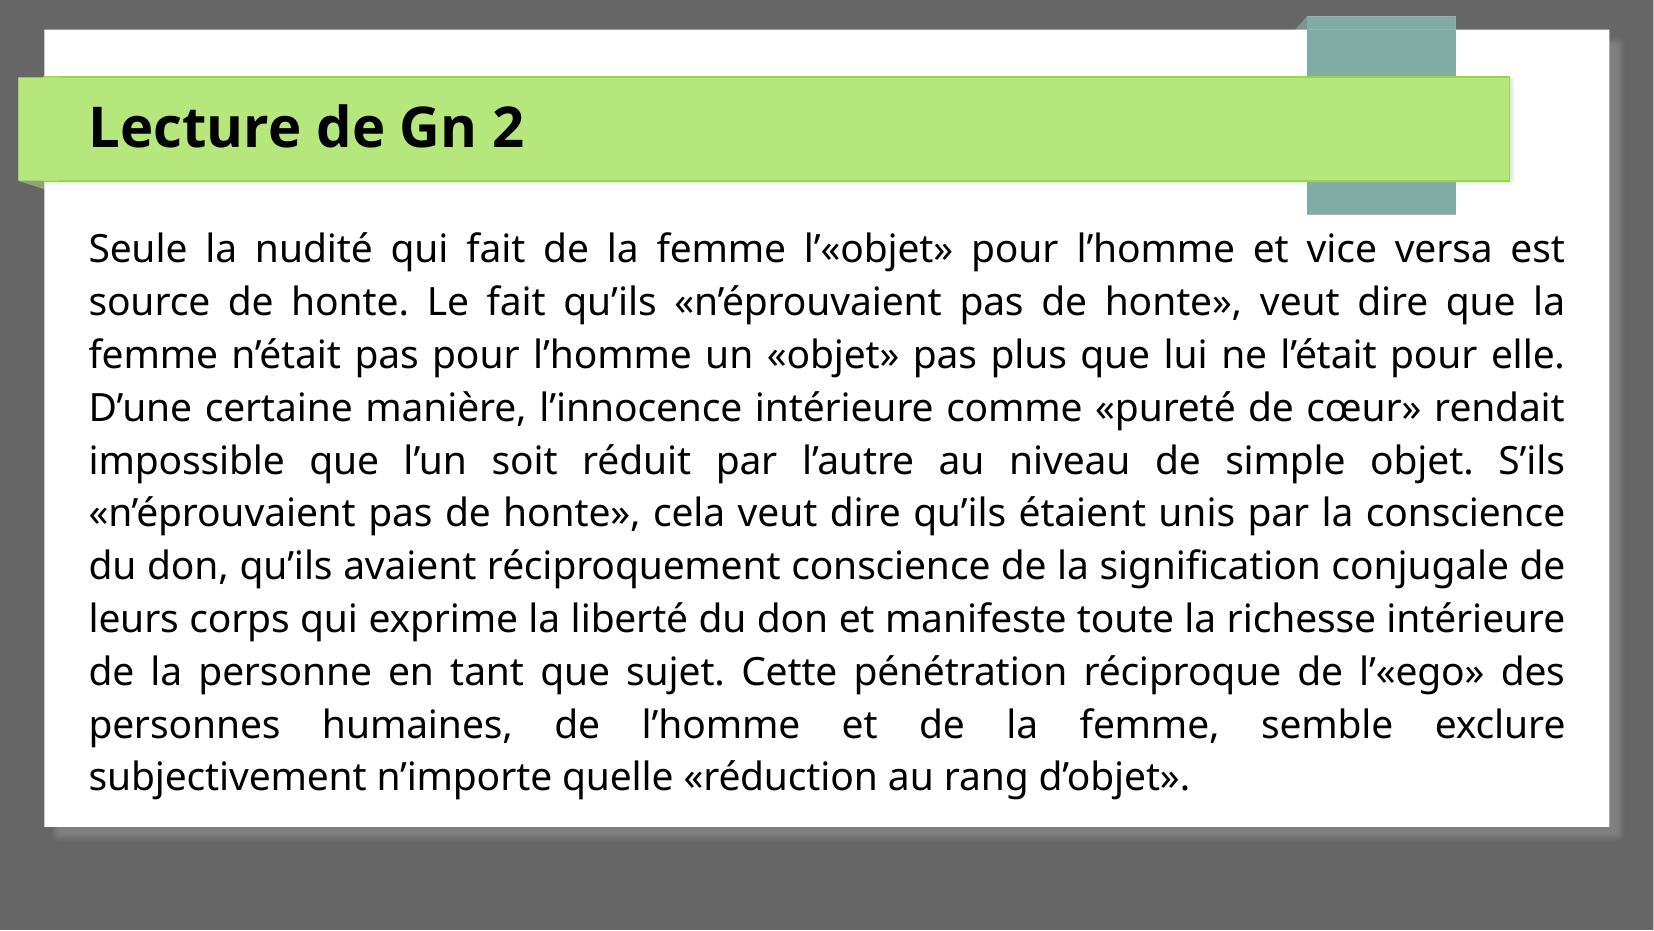

# Lecture de Gn 2
Seule la nudité qui fait de la femme l’«objet» pour l’homme et vice versa est source de honte. Le fait qu’ils «n’éprouvaient pas de honte», veut dire que la femme n’était pas pour l’homme un «objet» pas plus que lui ne l’était pour elle. D’une certaine manière, l’innocence intérieure comme «pureté de cœur» rendait impossible que l’un soit réduit par l’autre au niveau de simple objet. S’ils «n’éprouvaient pas de honte», cela veut dire qu’ils étaient unis par la conscience du don, qu’ils avaient réciproquement conscience de la signification conjugale de leurs corps qui exprime la liberté du don et manifeste toute la richesse intérieure de la personne en tant que sujet. Cette pénétration réciproque de l’«ego» des personnes humaines, de l’homme et de la femme, semble exclure subjectivement n’importe quelle «réduction au rang d’objet».